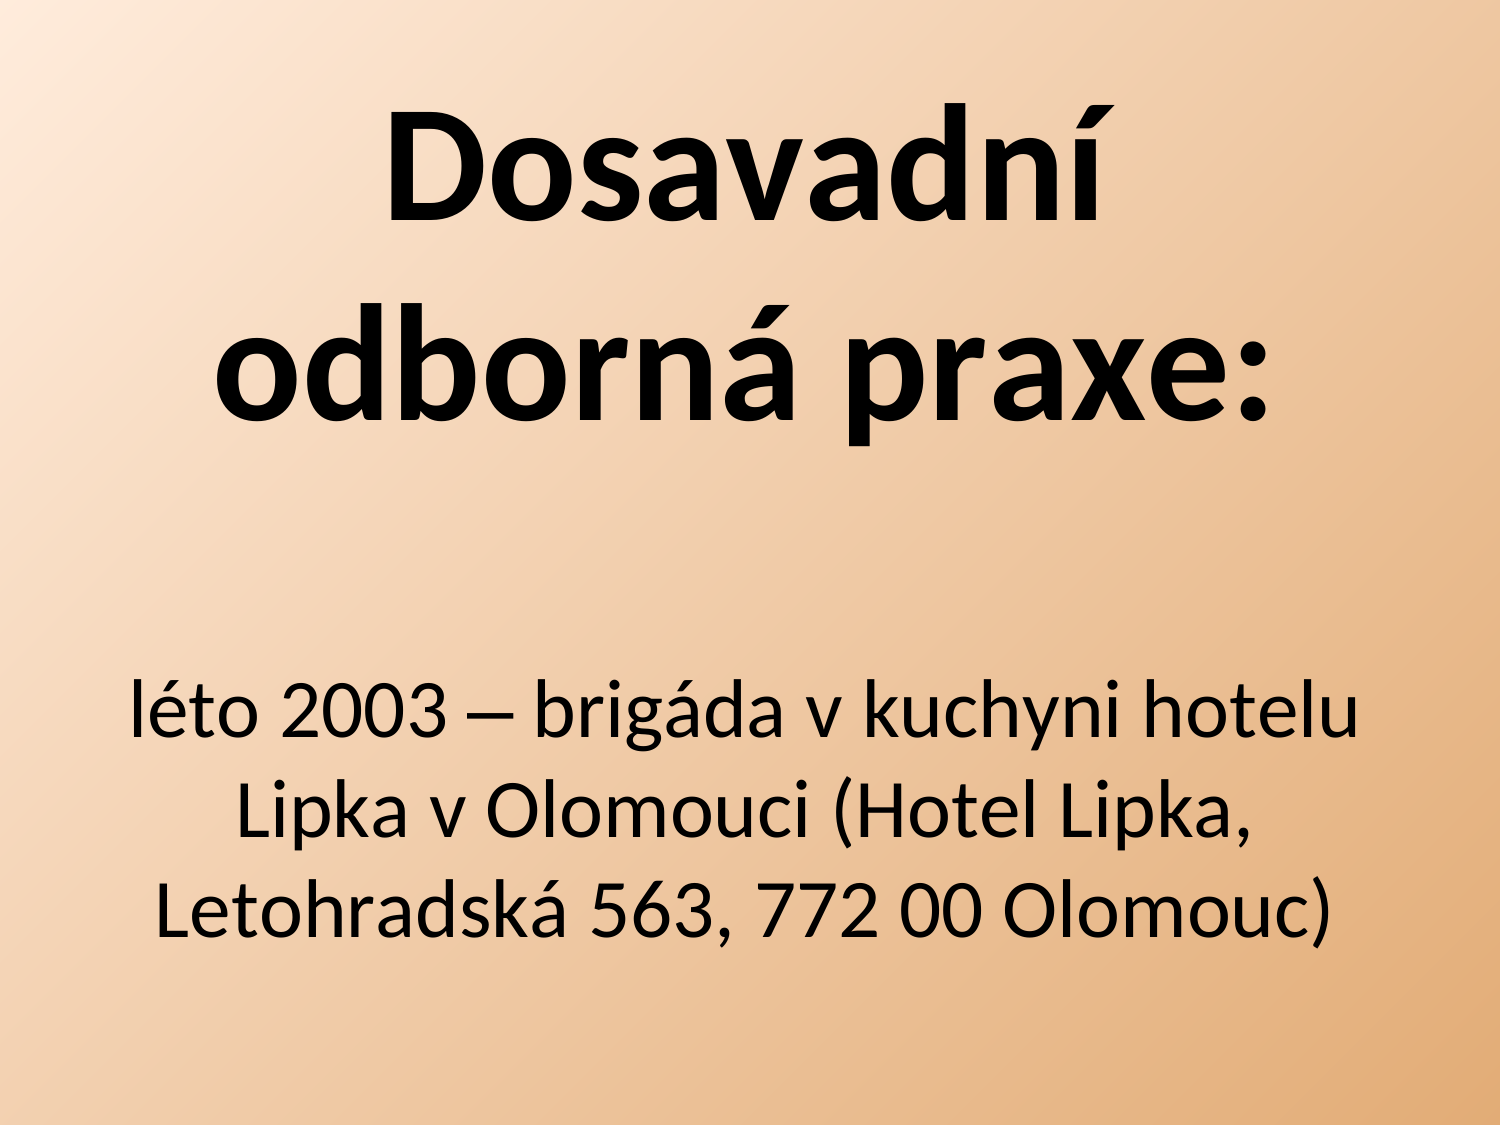

# Dosavadní odborná praxe: léto 2003 ‒ brigáda v kuchyni hotelu Lipka v Olomouci (Hotel Lipka, Letohradská 563, 772 00 Olomouc)